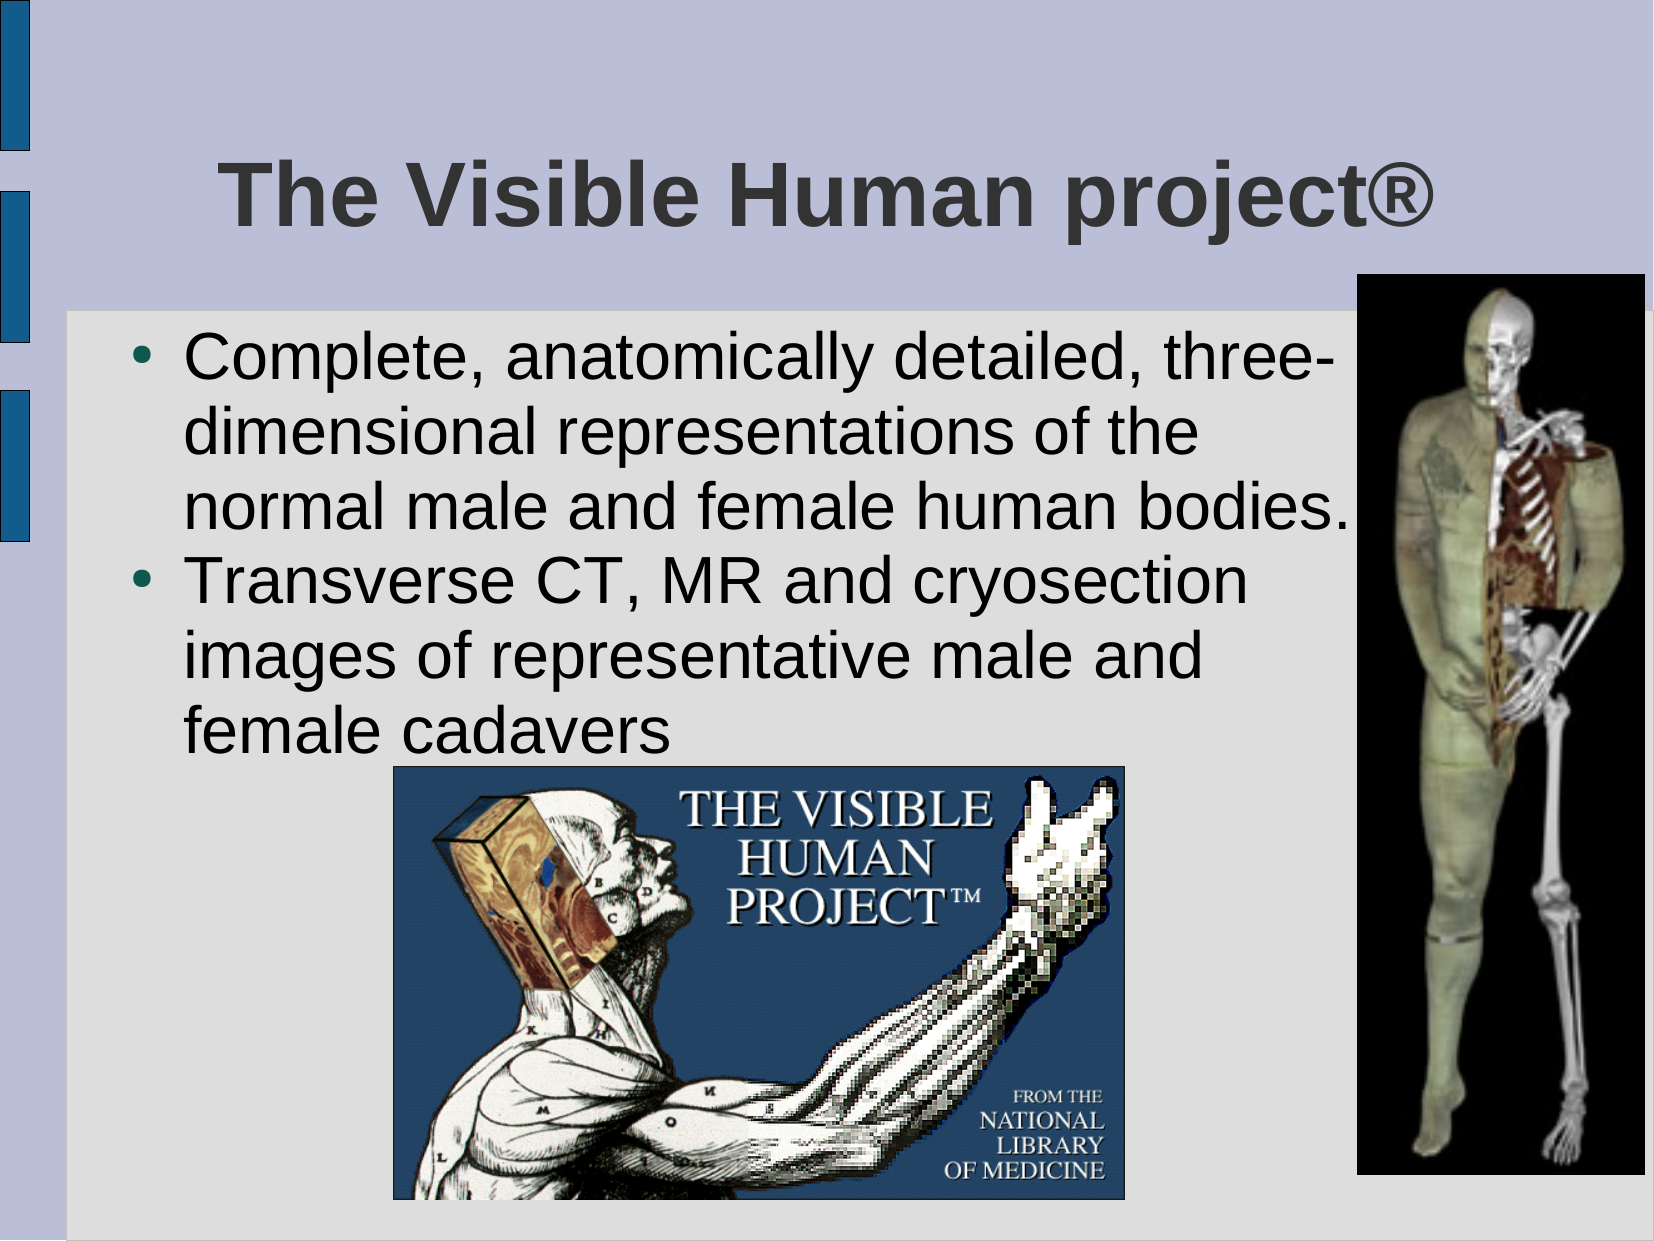

# The Visible Human project®
Complete, anatomically detailed, three-dimensional representations of the normal male and female human bodies.
Transverse CT, MR and cryosection images of representative male and female cadavers